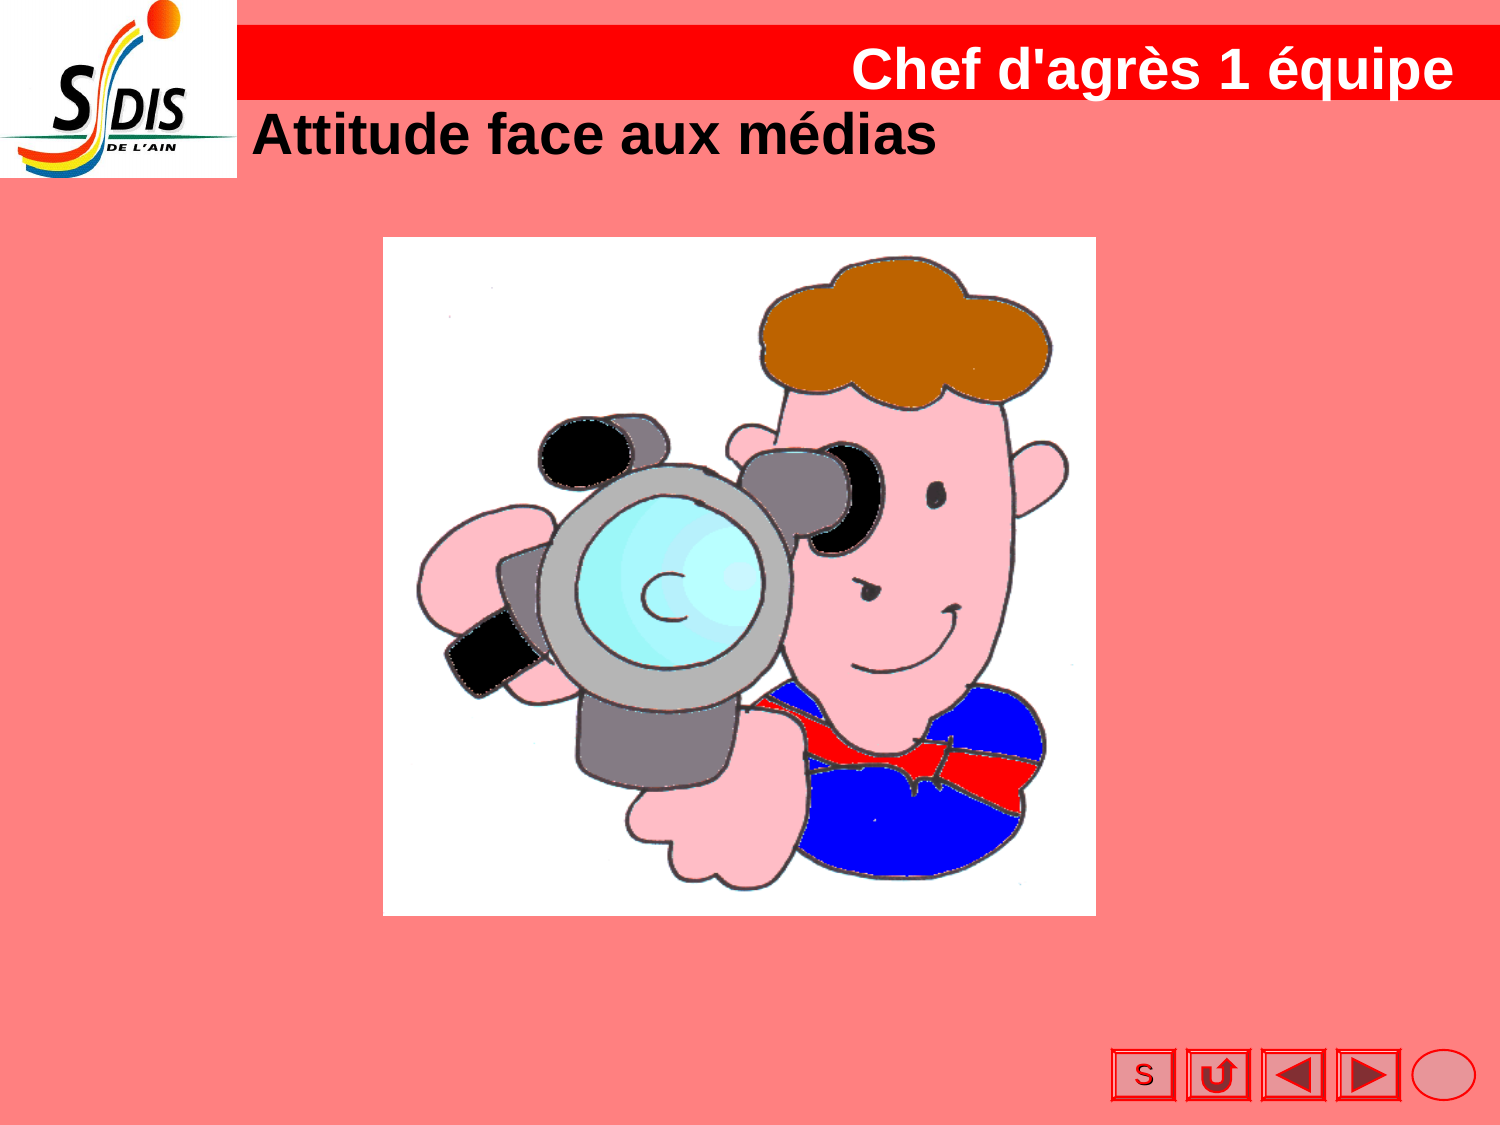

Chef d'agrès 1 équipe
Attitude face aux médias